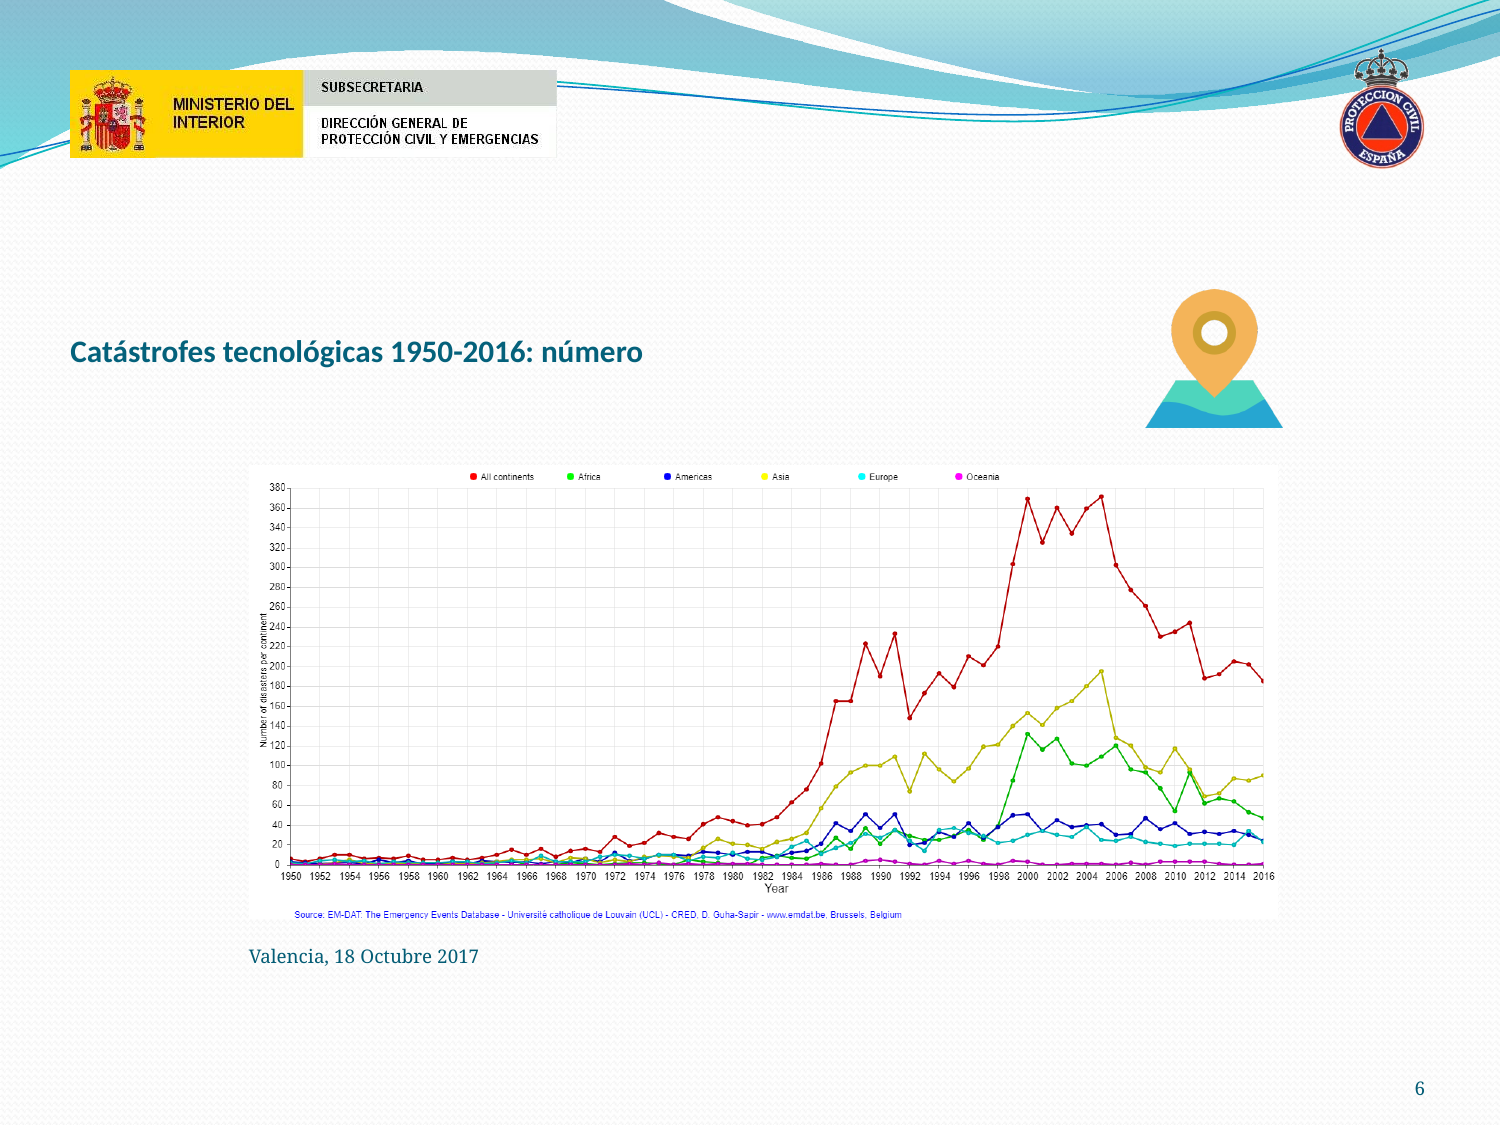

# Catástrofes tecnológicas 1950-2016: número
Valencia, 18 Octubre 2017